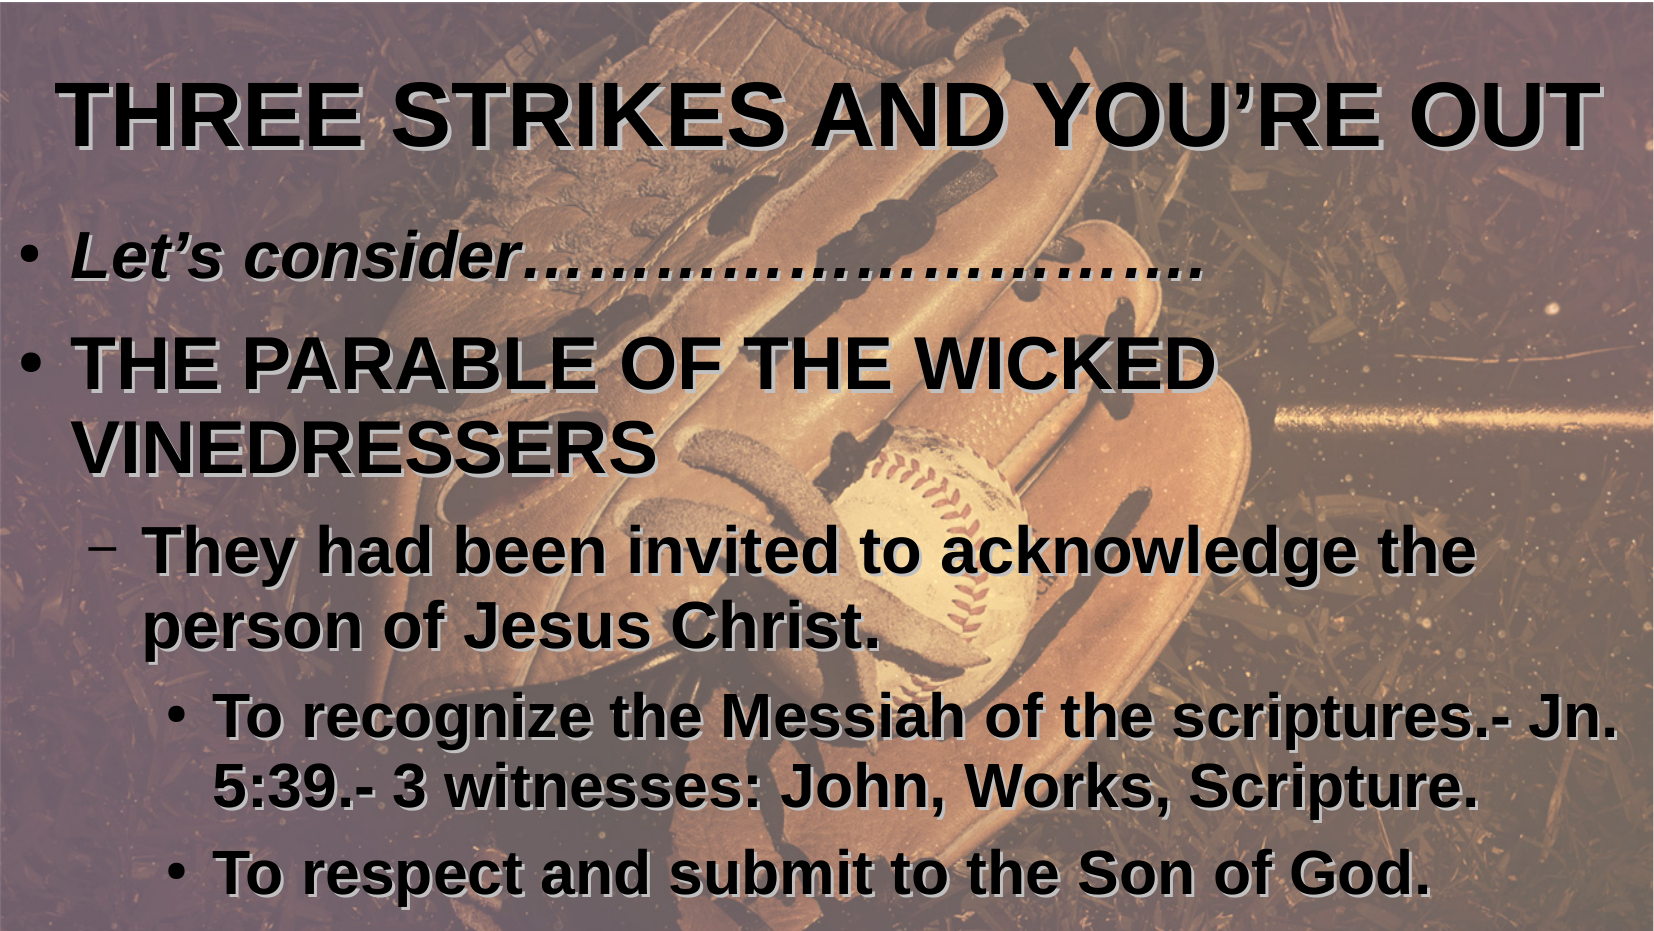

# THREE STRIKES AND YOU’RE OUT
Let’s consider………………………….
THE PARABLE OF THE WICKED VINEDRESSERS
They had been invited to acknowledge the person of Jesus Christ.
To recognize the Messiah of the scriptures.- Jn. 5:39.- 3 witnesses: John, Works, Scripture.
To respect and submit to the Son of God.